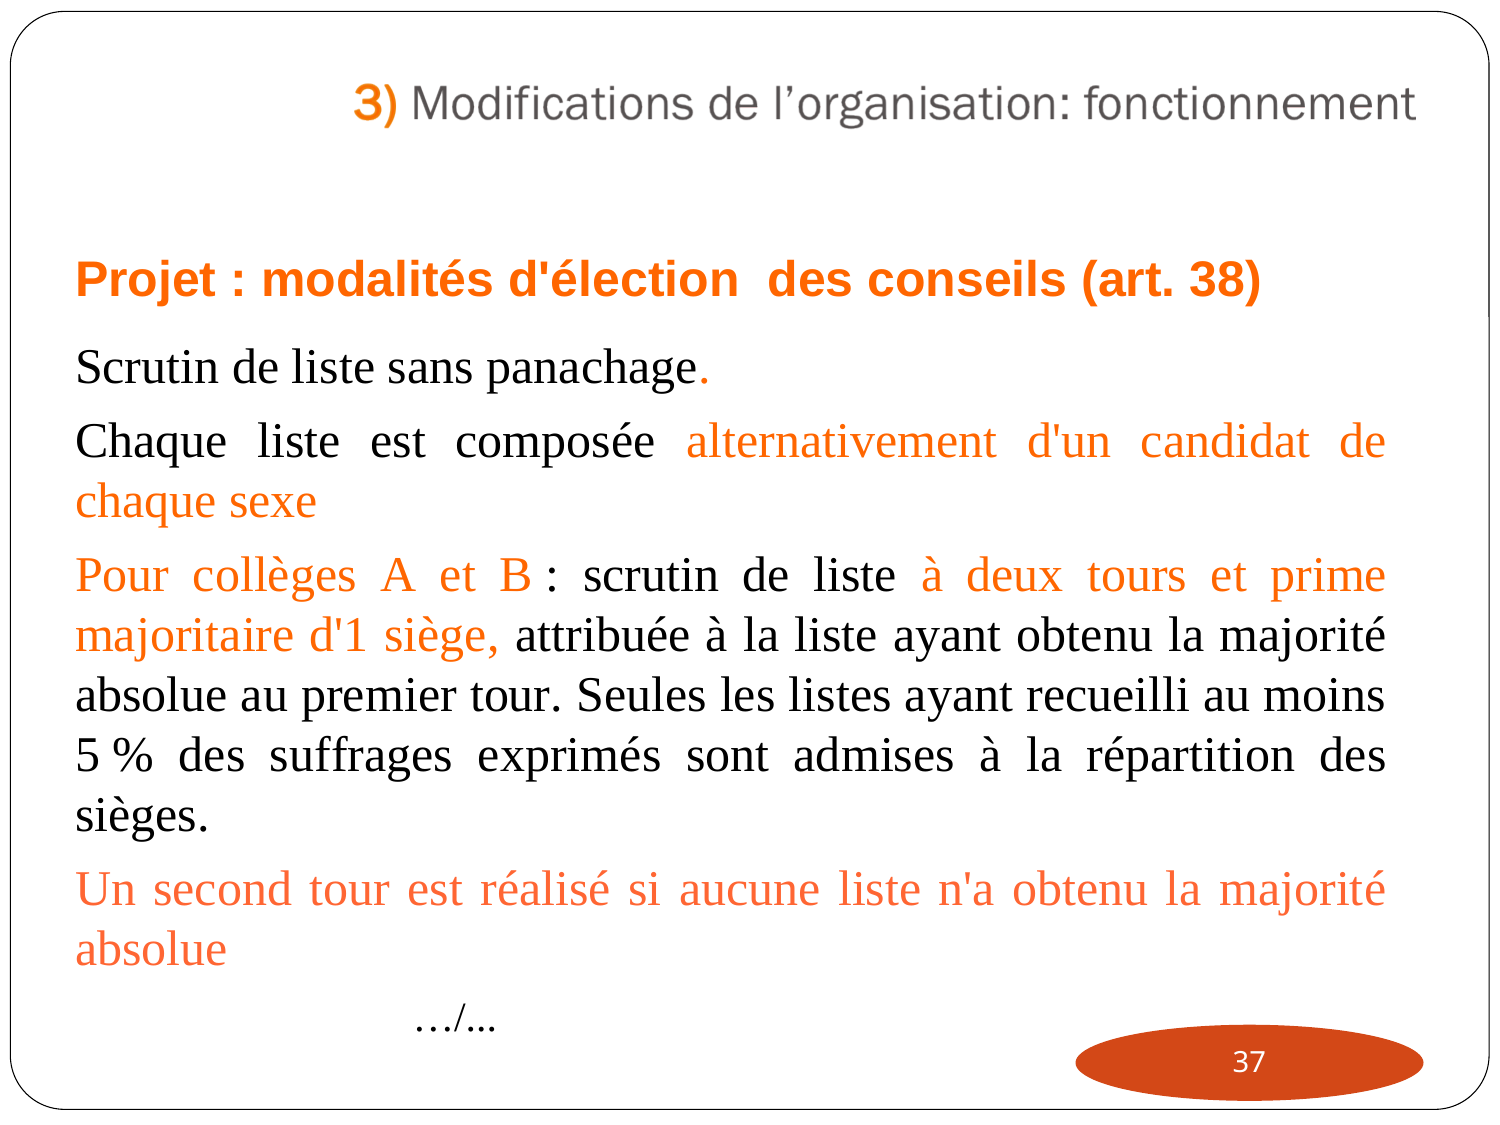

Projet : modalités d'élection des conseils (art. 38)
Scrutin de liste sans panachage.
Chaque liste est composée alternativement d'un candidat de chaque sexe
Pour collèges A et B : scrutin de liste à deux tours et prime majoritaire d'1 siège, attribuée à la liste ayant obtenu la majorité absolue au premier tour. Seules les listes ayant recueilli au moins 5 % des suffrages exprimés sont admises à la répartition des sièges.
Un second tour est réalisé si aucune liste n'a obtenu la majorité absolue
…/...